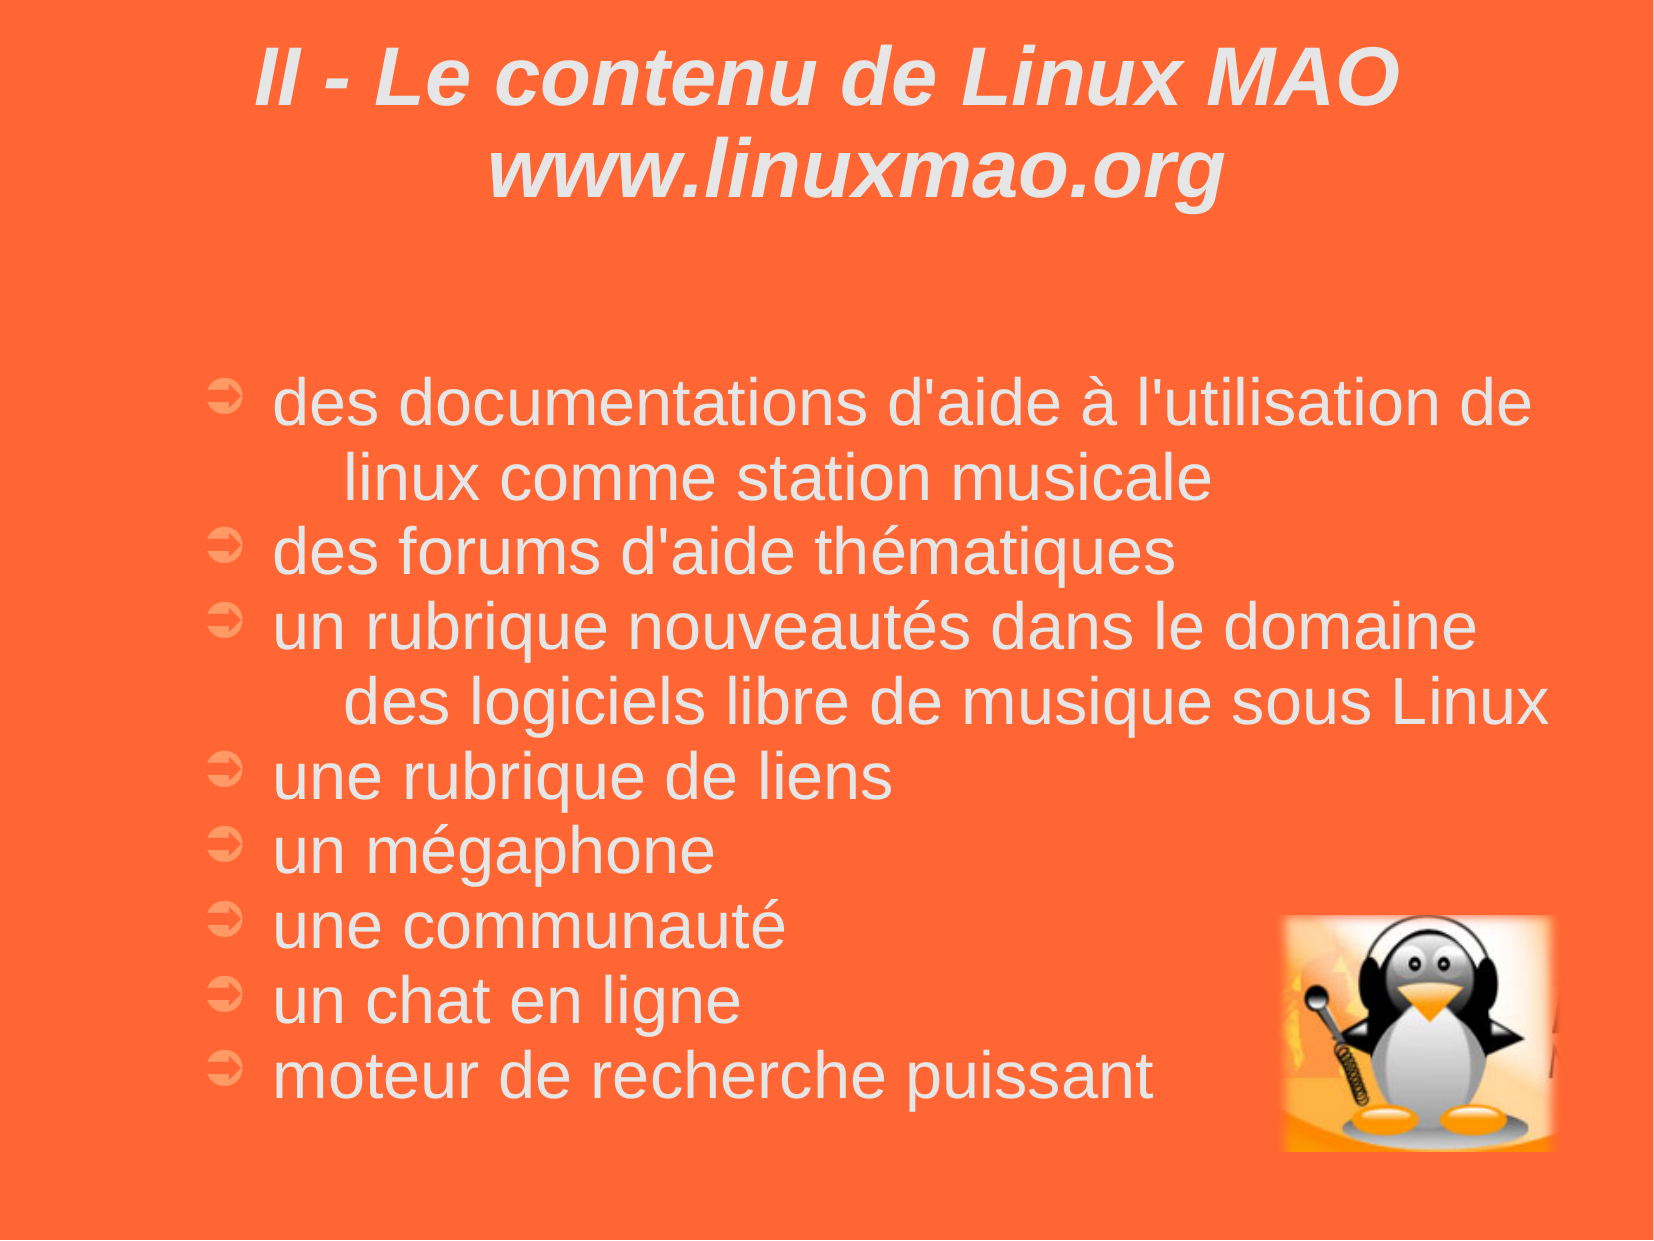

# II - Le contenu de Linux MAO www.linuxmao.org
des documentations d'aide à l'utilisation de linux comme station musicale
des forums d'aide thématiques
un rubrique nouveautés dans le domaine des logiciels libre de musique sous Linux
une rubrique de liens
un mégaphone
une communauté
un chat en ligne
moteur de recherche puissant